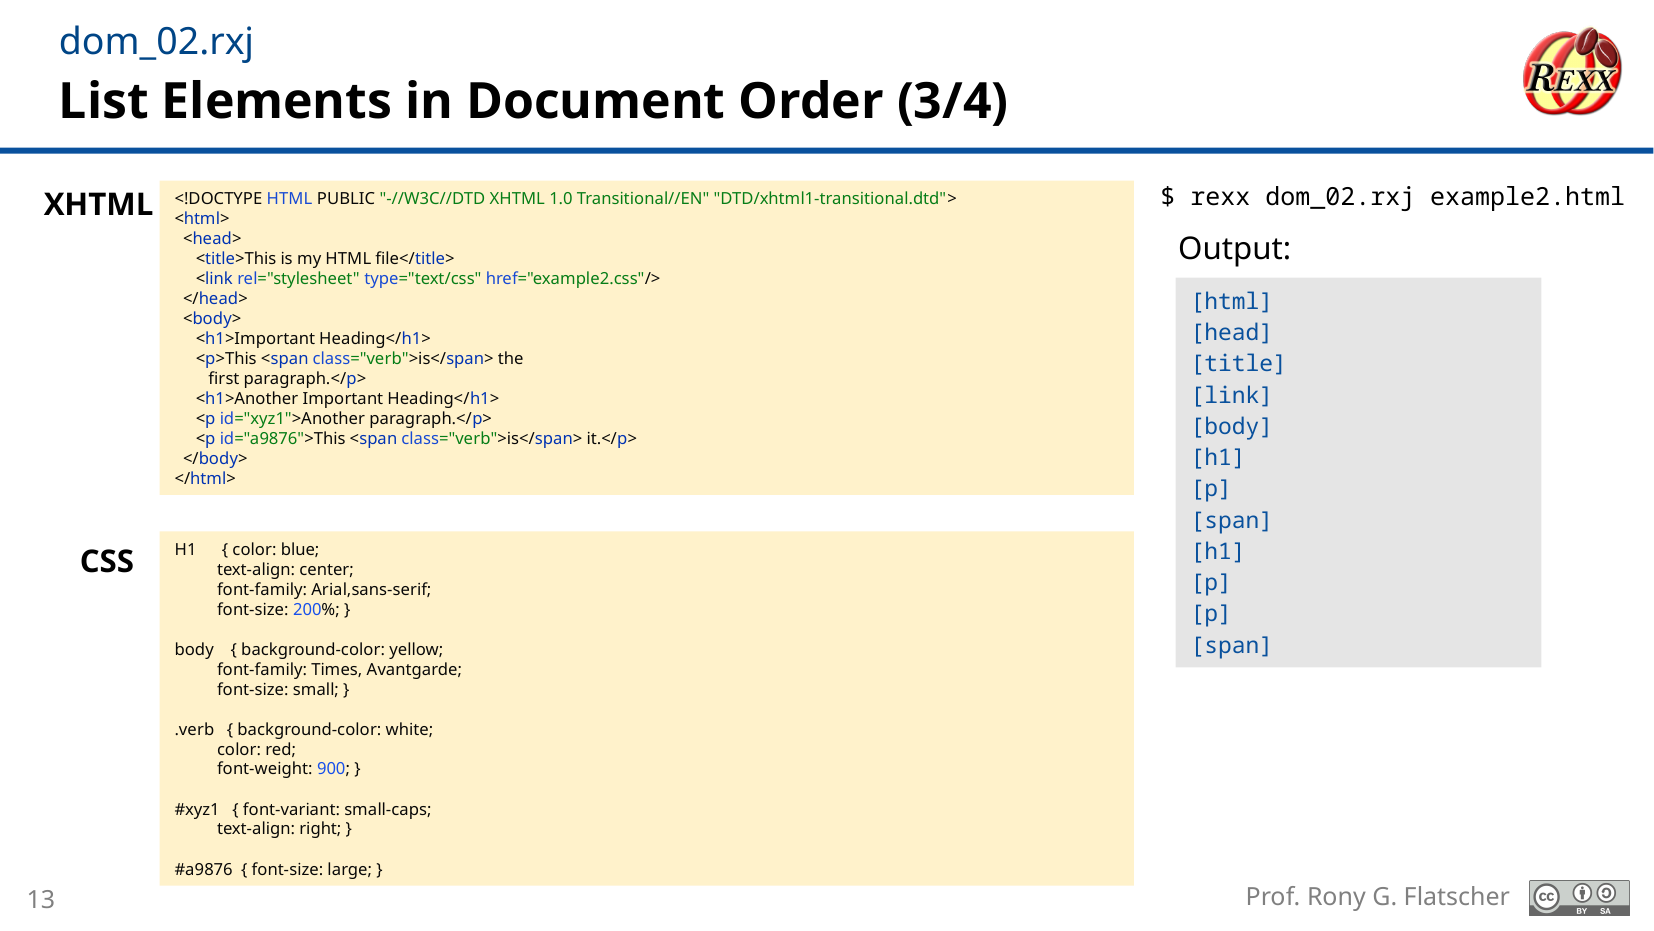

# dom_02.rxj List Elements in Document Order (3/4)
$ rexx dom_02.rxj example2.html
XHTML
<!DOCTYPE HTML PUBLIC "-//W3C//DTD XHTML 1.0 Transitional//EN" "DTD/xhtml1-transitional.dtd">
<html>
 <head>
 <title>This is my HTML file</title>
 <link rel="stylesheet" type="text/css" href="example2.css"/>
 </head>
 <body>
 <h1>Important Heading</h1>
 <p>This <span class="verb">is</span> the
 first paragraph.</p>
 <h1>Another Important Heading</h1>
 <p id="xyz1">Another paragraph.</p>
 <p id="a9876">This <span class="verb">is</span> it.</p>
 </body>
</html>
Output:
[html]
[head]
[title]
[link]
[body]
[h1]
[p]
[span]
[h1]
[p]
[p]
[span]
CSS
H1 { color: blue;
 text-align: center;
 font-family: Arial,sans-serif;
 font-size: 200%; }
body { background-color: yellow;
 font-family: Times, Avantgarde;
 font-size: small; }
.verb { background-color: white;
 color: red;
 font-weight: 900; }
#xyz1 { font-variant: small-caps;
 text-align: right; }
#a9876 { font-size: large; }